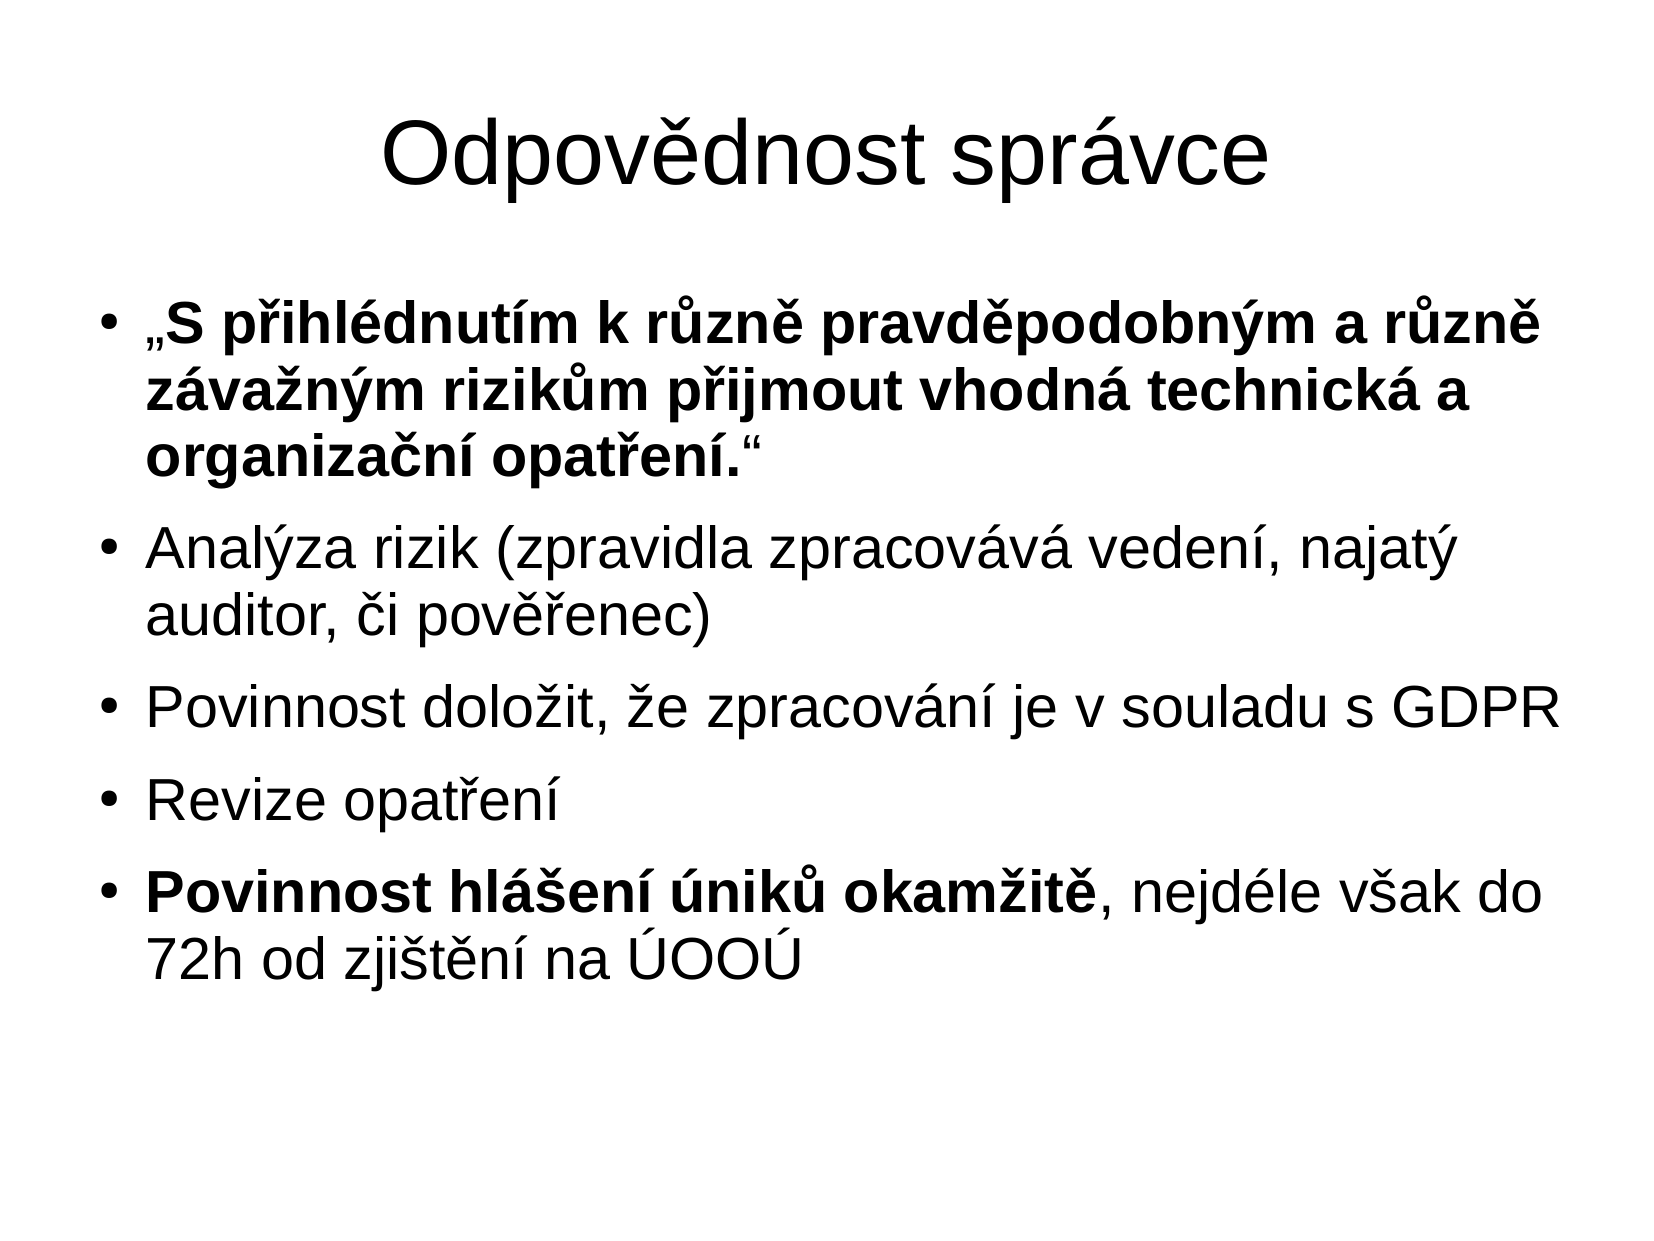

# Odpovědnost správce
„S přihlédnutím k různě pravděpodobným a různě závažným rizikům přijmout vhodná technická a organizační opatření.“
Analýza rizik (zpravidla zpracovává vedení, najatý auditor, či pověřenec)
Povinnost doložit, že zpracování je v souladu s GDPR
Revize opatření
Povinnost hlášení úniků okamžitě, nejdéle však do 72h od zjištění na ÚOOÚ